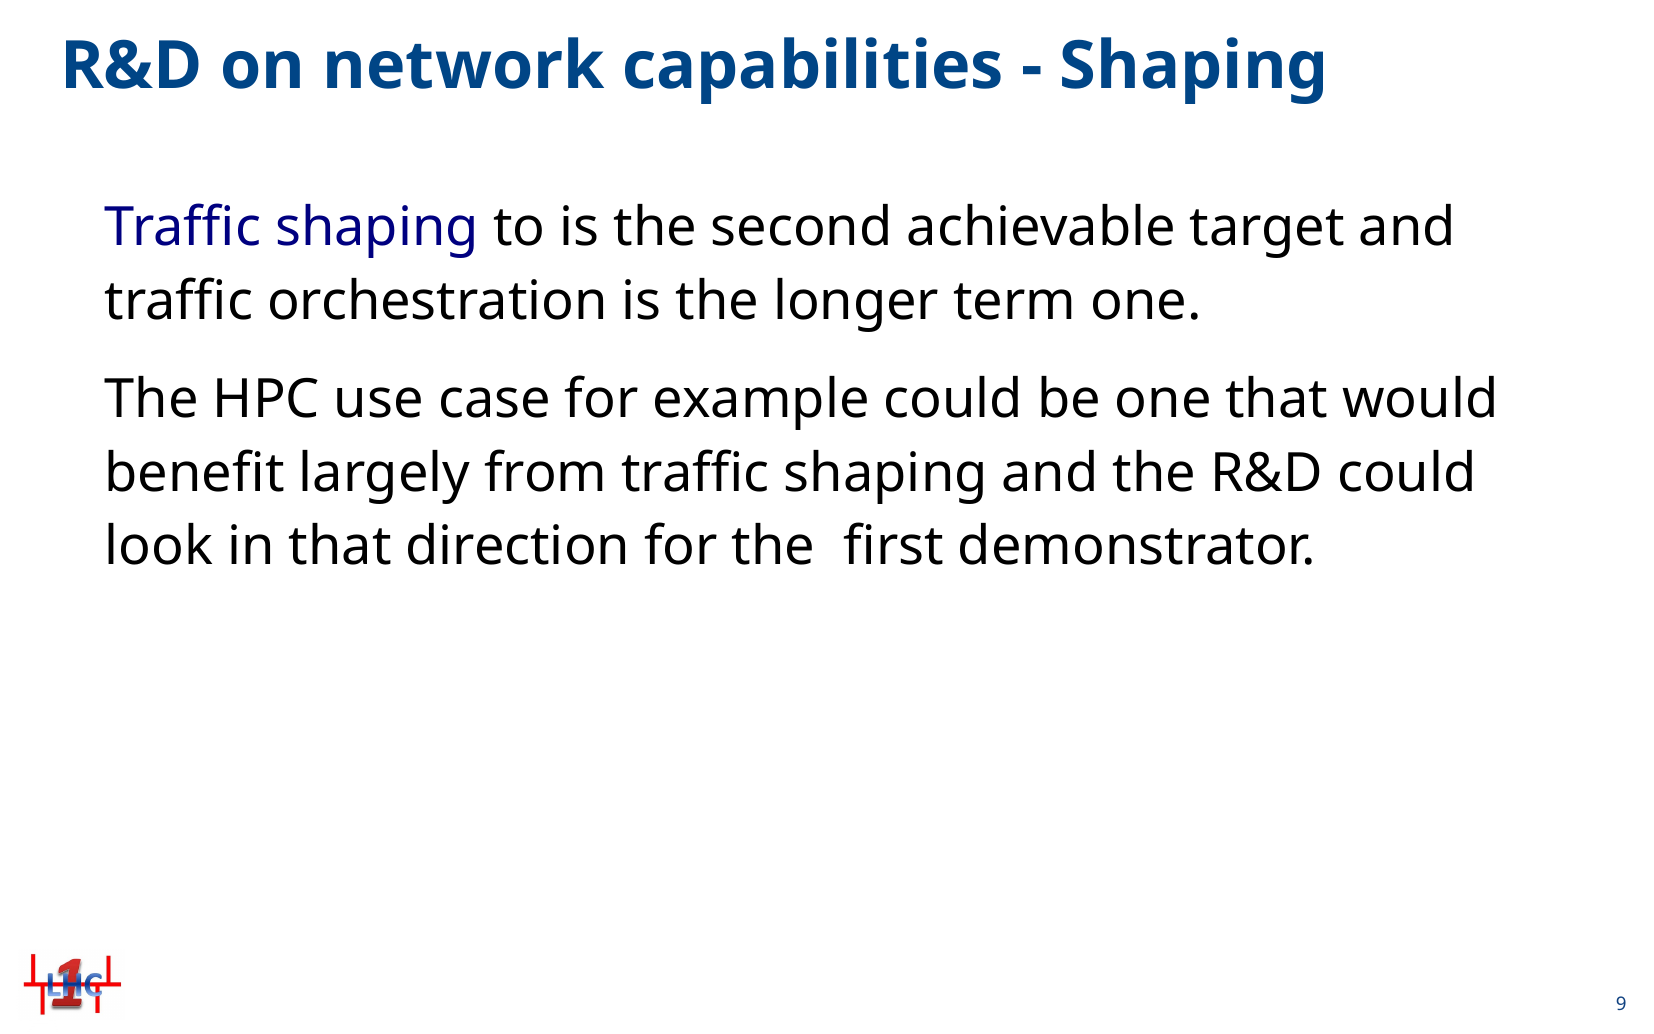

# R&D on network capabilities - Shaping
Traffic shaping to is the second achievable target and traffic orchestration is the longer term one.
The HPC use case for example could be one that would benefit largely from traffic shaping and the R&D could look in that direction for the first demonstrator.